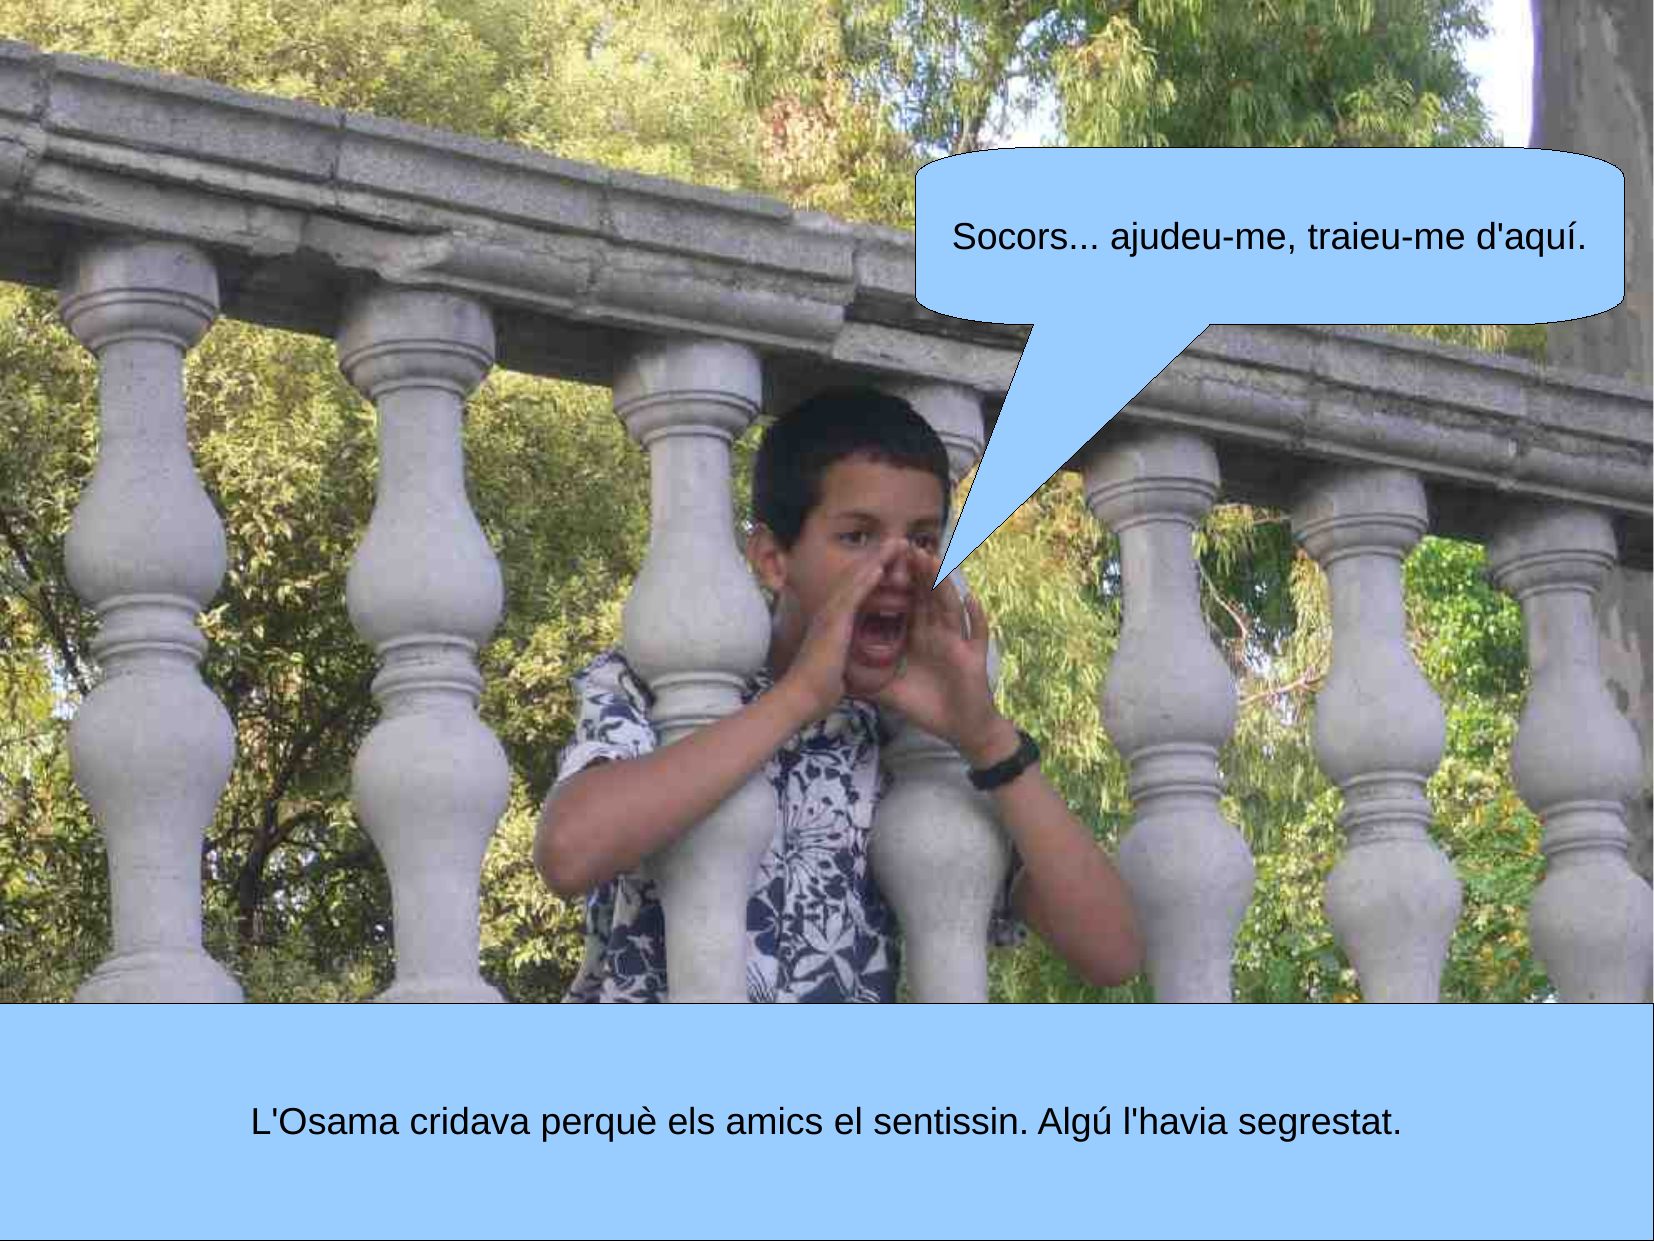

Socors... ajudeu-me, traieu-me d'aquí.
L'Osama cridava perquè els amics el sentissin. Algú l'havia segrestat.